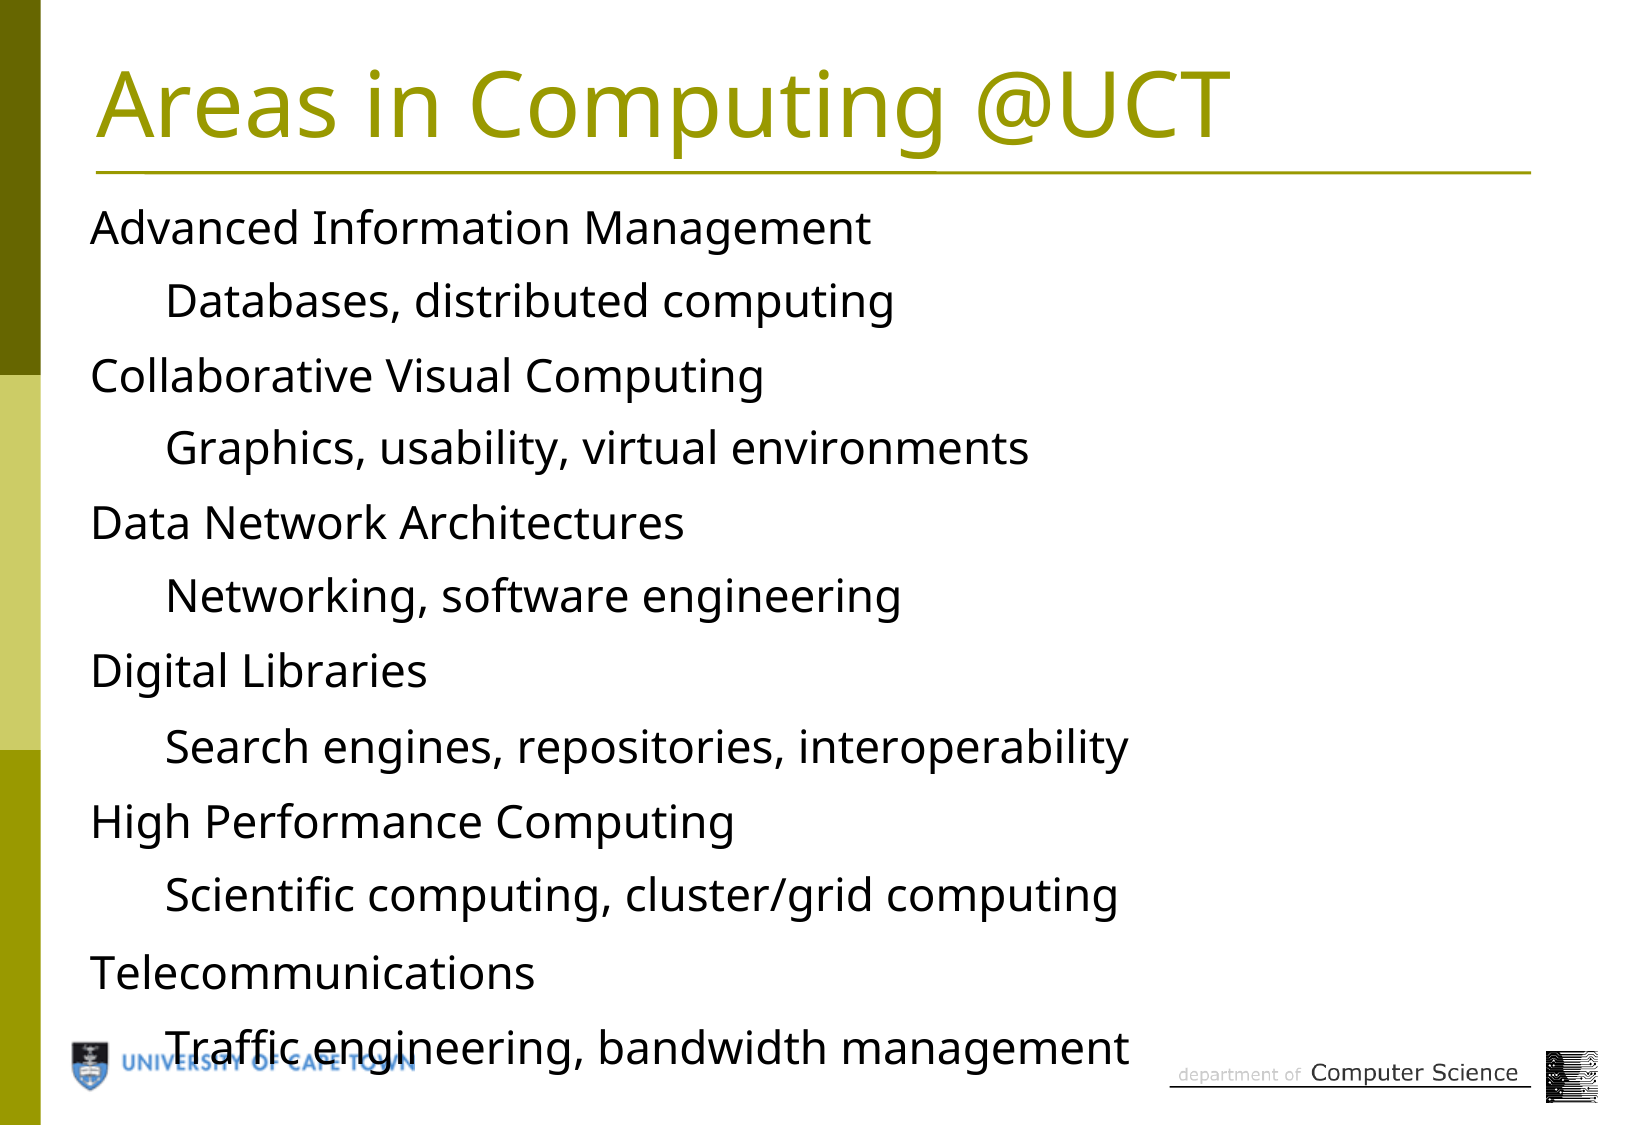

# Areas in Computing @UCT
Advanced Information Management
Databases, distributed computing
Collaborative Visual Computing
Graphics, usability, virtual environments
Data Network Architectures
Networking, software engineering
Digital Libraries
Search engines, repositories, interoperability
High Performance Computing
Scientific computing, cluster/grid computing
Telecommunications
Traffic engineering, bandwidth management